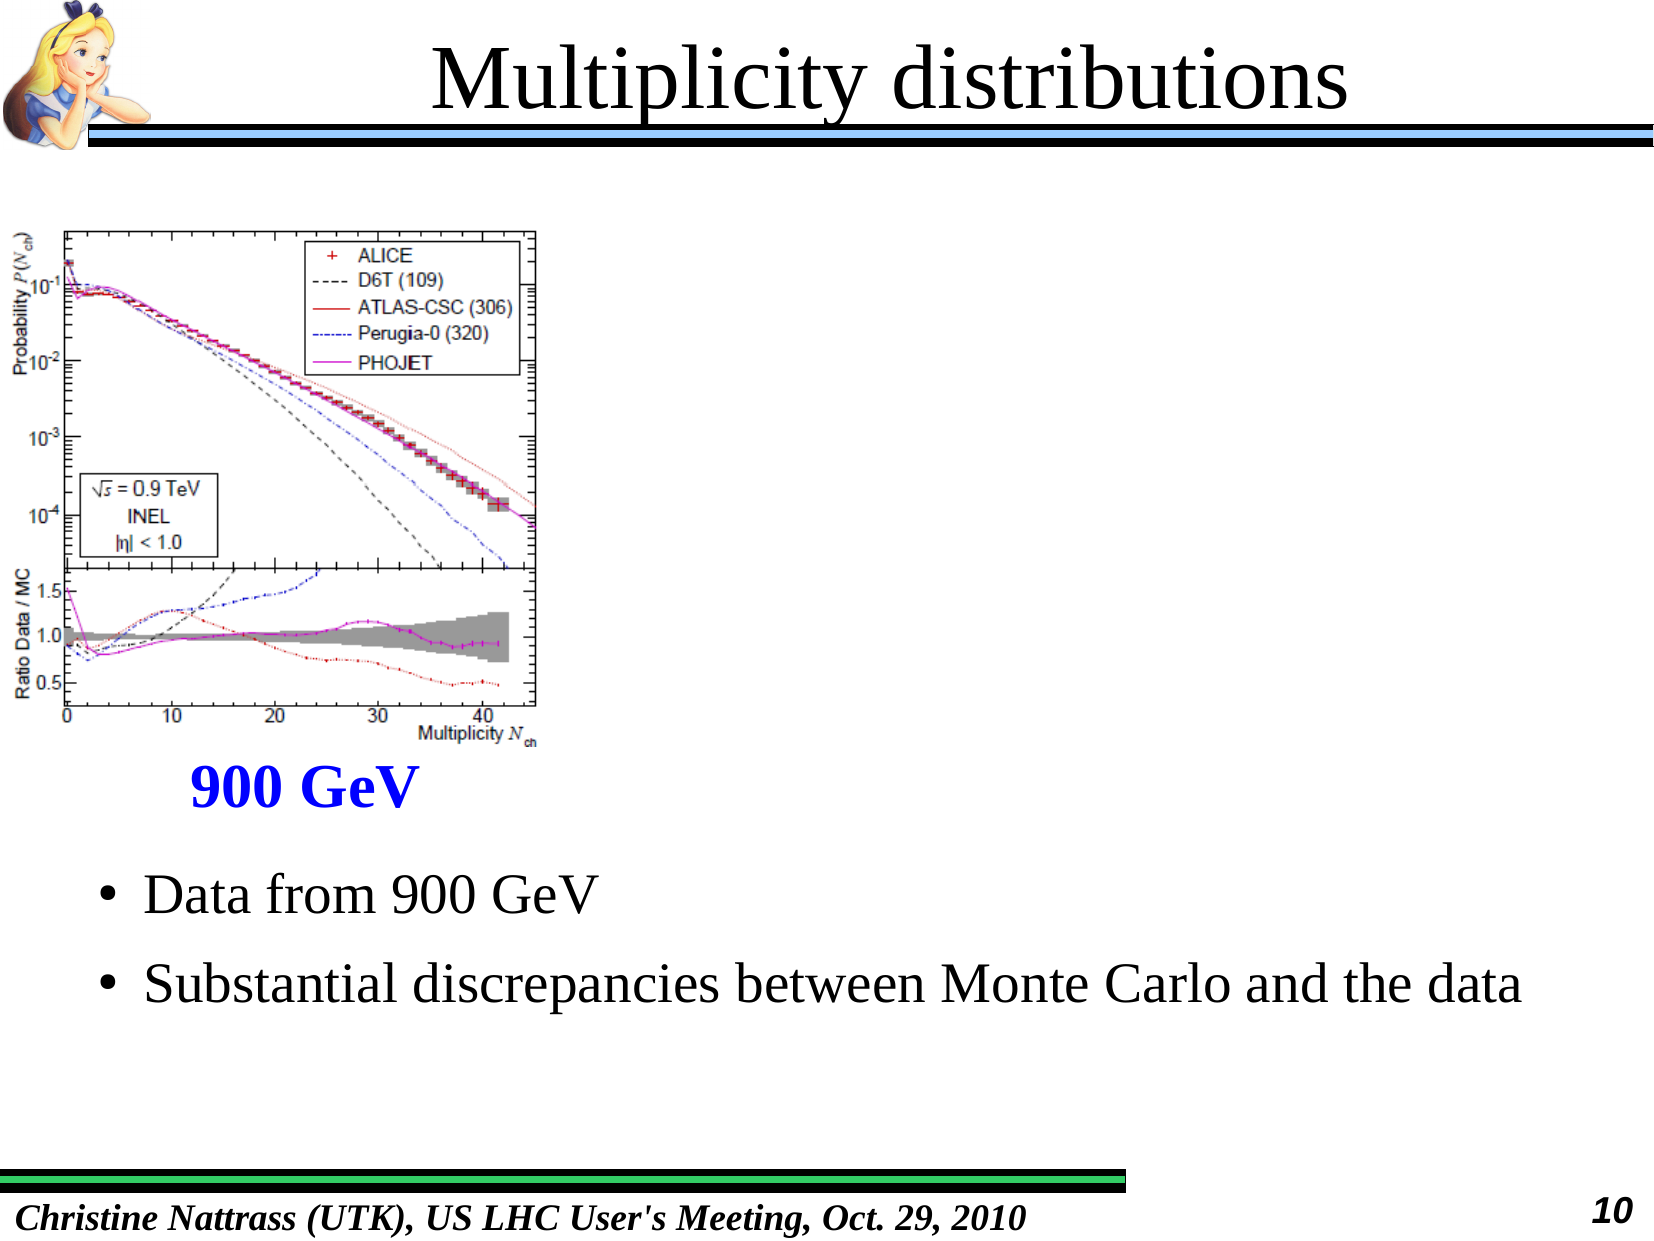

# Multiplicity distributions
900 GeV
Data from 900 GeV
Substantial discrepancies between Monte Carlo and the data
Agreement between ALICE & CMS
10